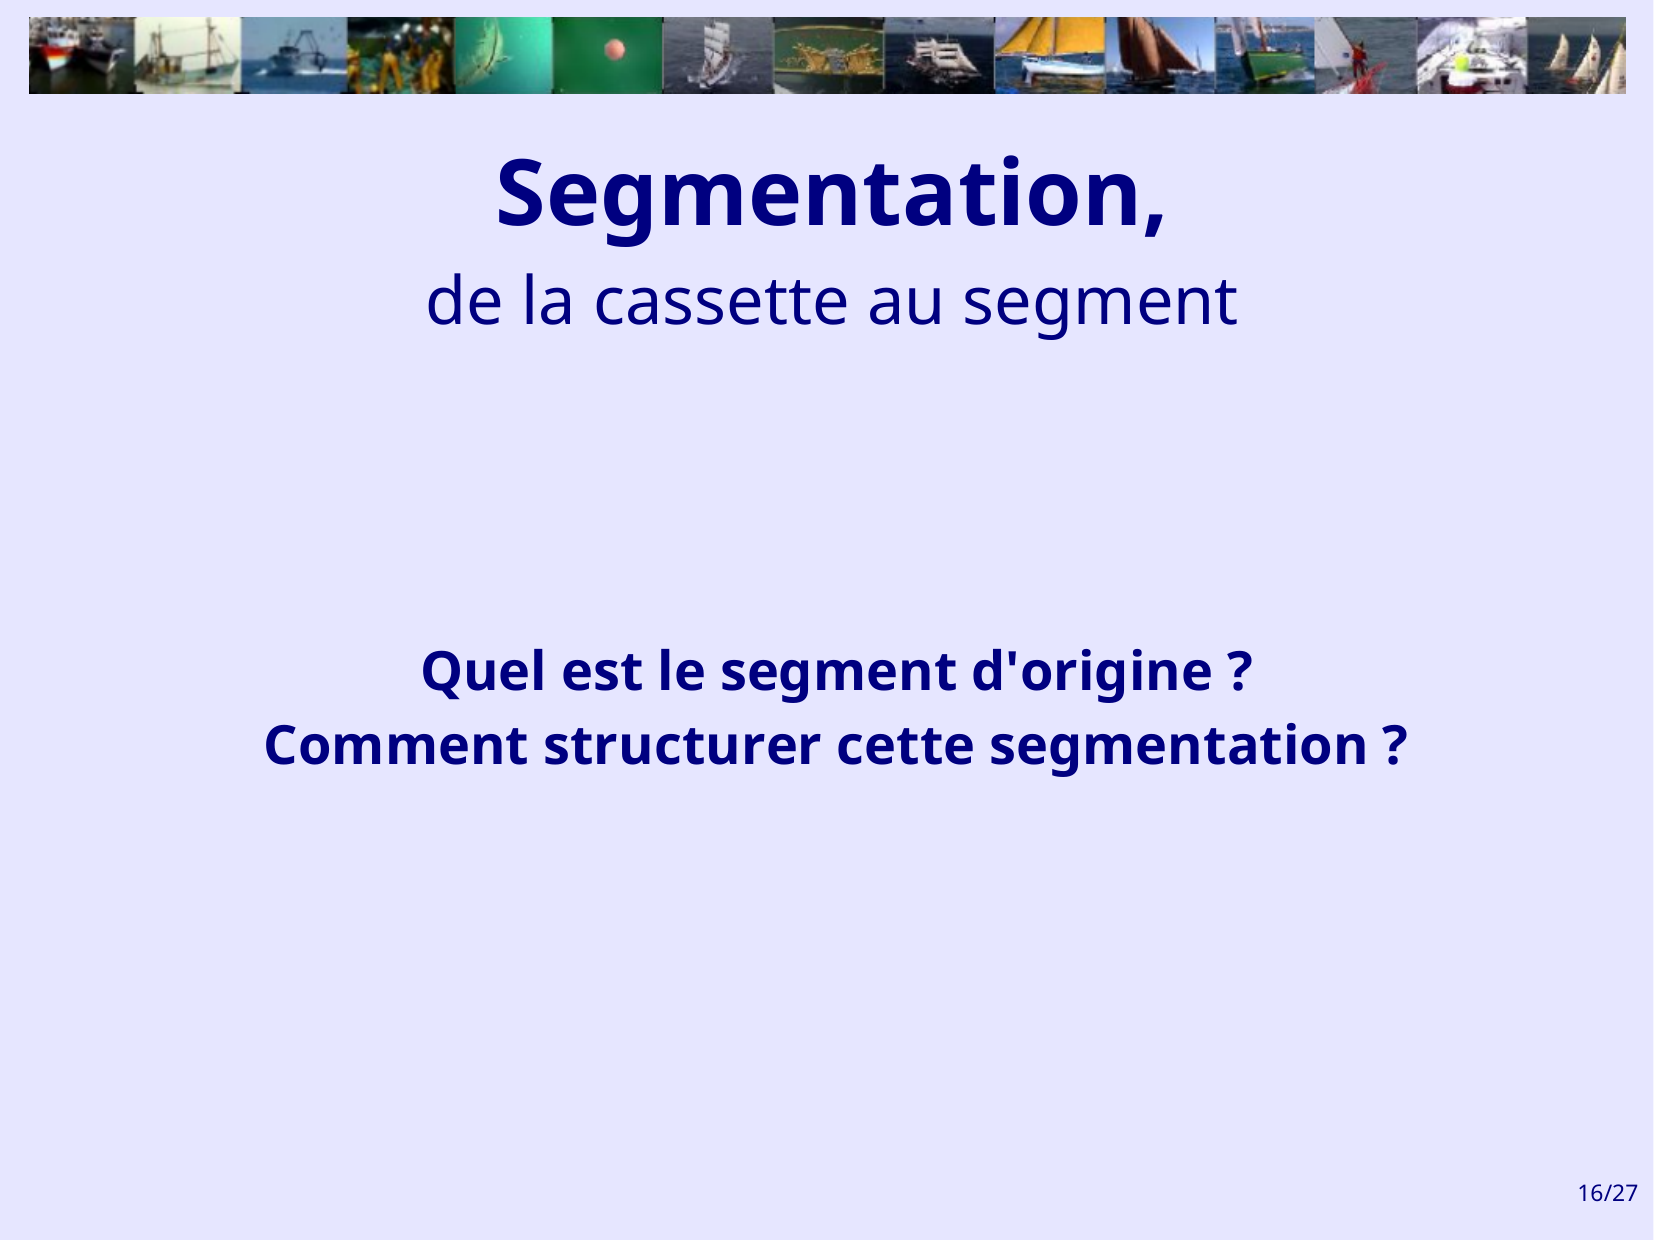

# Segmentation, de la cassette au segment
Quel est le segment d'origine ?
Comment structurer cette segmentation ?